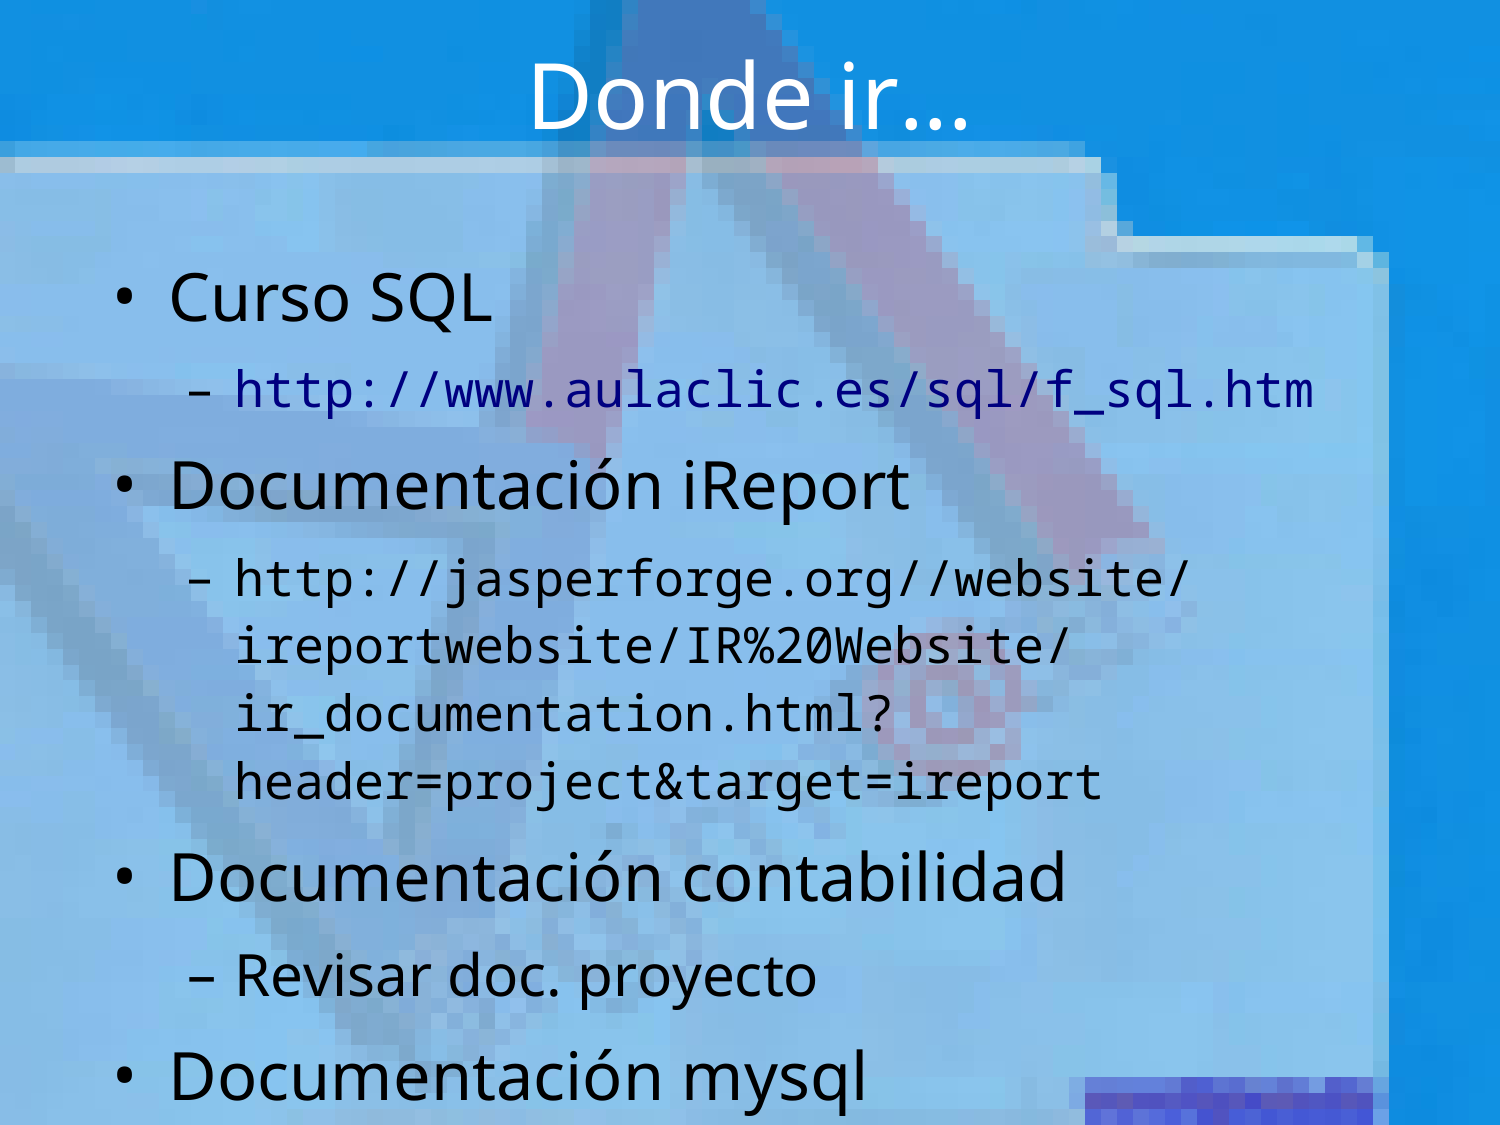

# Donde ir...
Curso SQL
http://www.aulaclic.es/sql/f_sql.htm
Documentación iReport
http://jasperforge.org//website/ireportwebsite/IR%20Website/ir_documentation.html?header=project&target=ireport
Documentación contabilidad
Revisar doc. proyecto
Documentación mysql
www.mysql.com